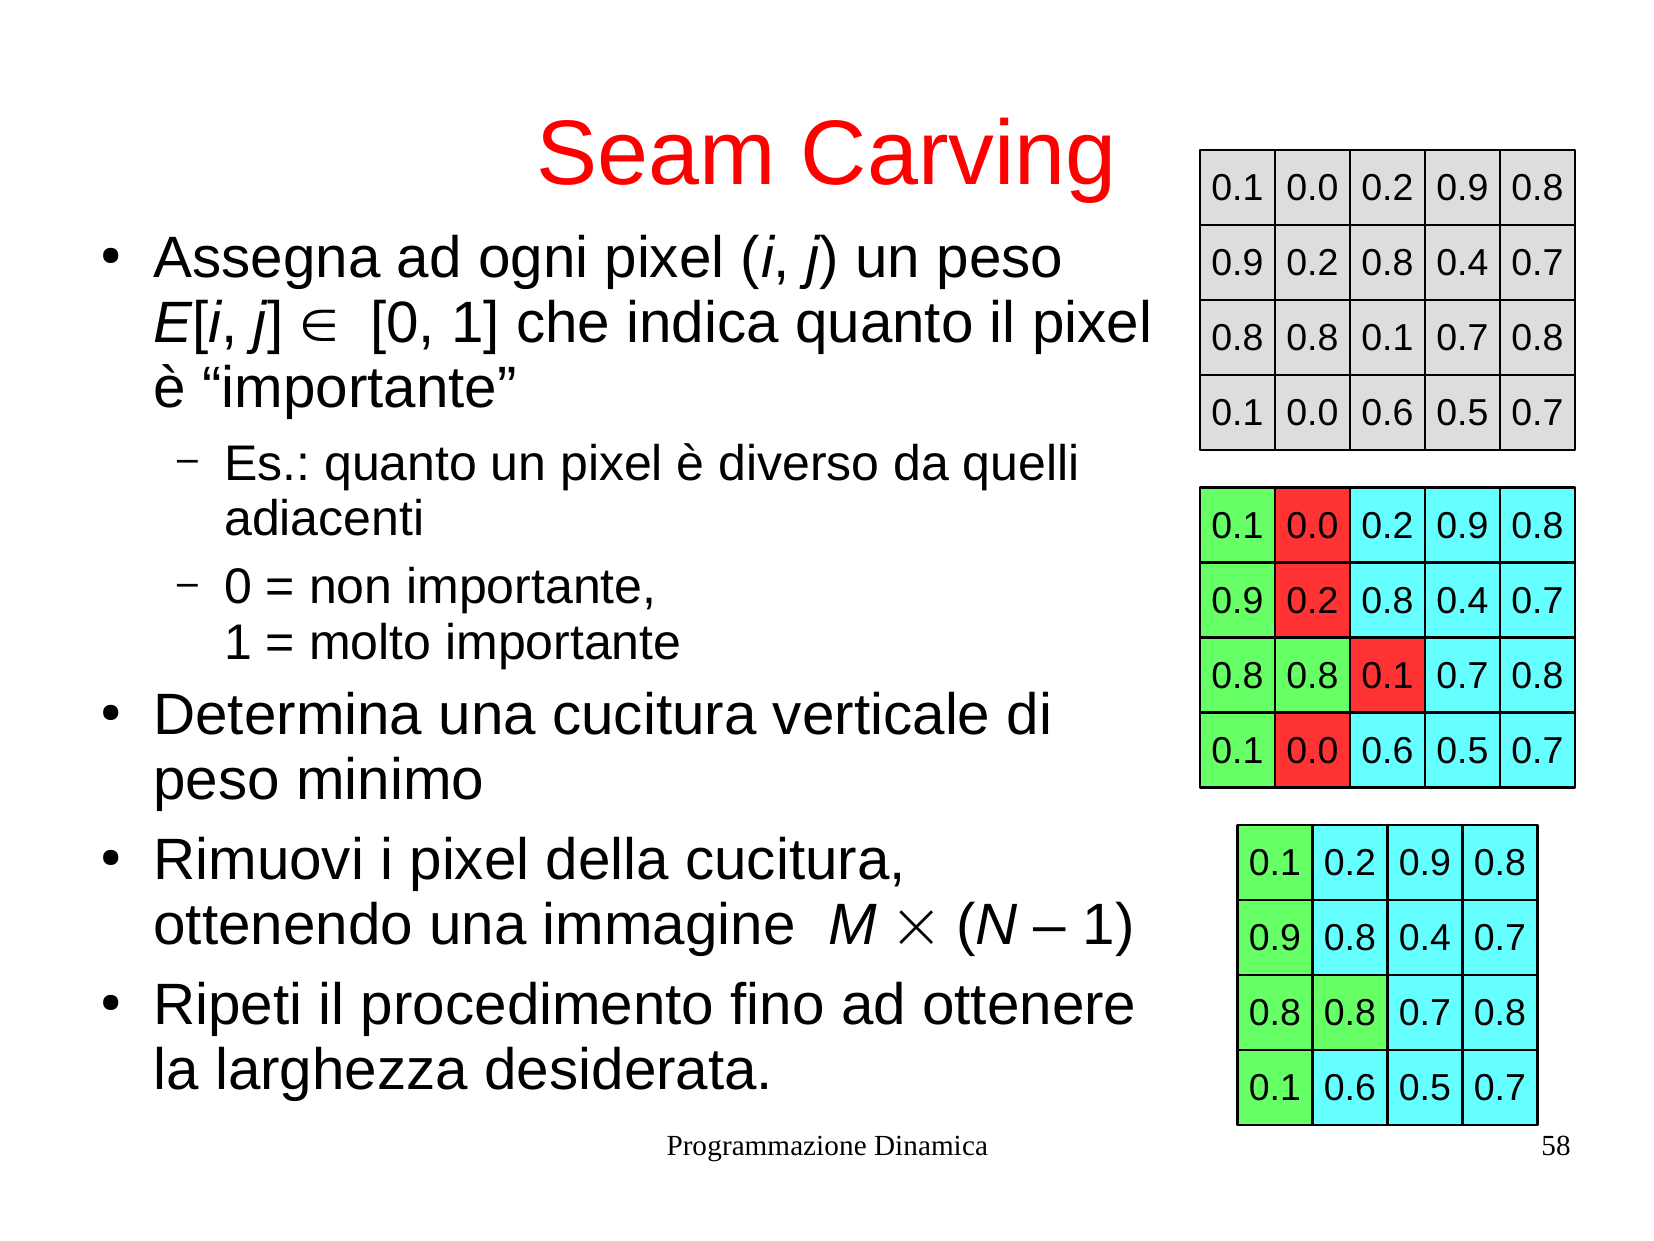

# Seam Carving
0.1
0.0
0.2
0.9
0.8
Assegna ad ogni pixel (i, j) un peso
E[i, j] Î [0, 1] che indica quanto il pixel è “importante”
Es.: quanto un pixel è diverso da quelli adiacenti
0 = non importante,
1 = molto importante
Determina una cucitura verticale di peso minimo
Rimuovi i pixel della cucitura, ottenendo una immagine M ´ (N – 1)
Ripeti il procedimento fino ad ottenere la larghezza desiderata.
0.9
0.2
0.8
0.4
0.7
0.8
0.8
0.1
0.7
0.8
0.1
0.0
0.6
0.5
0.7
0.1
0.0
0.2
0.9
0.8
0.9
0.2
0.8
0.4
0.7
0.8
0.8
0.1
0.7
0.8
0.1
0.0
0.6
0.5
0.7
0.1
0.2
0.9
0.8
0.9
0.8
0.4
0.7
0.8
0.8
0.7
0.8
0.1
0.6
0.5
0.7
Programmazione Dinamica
58